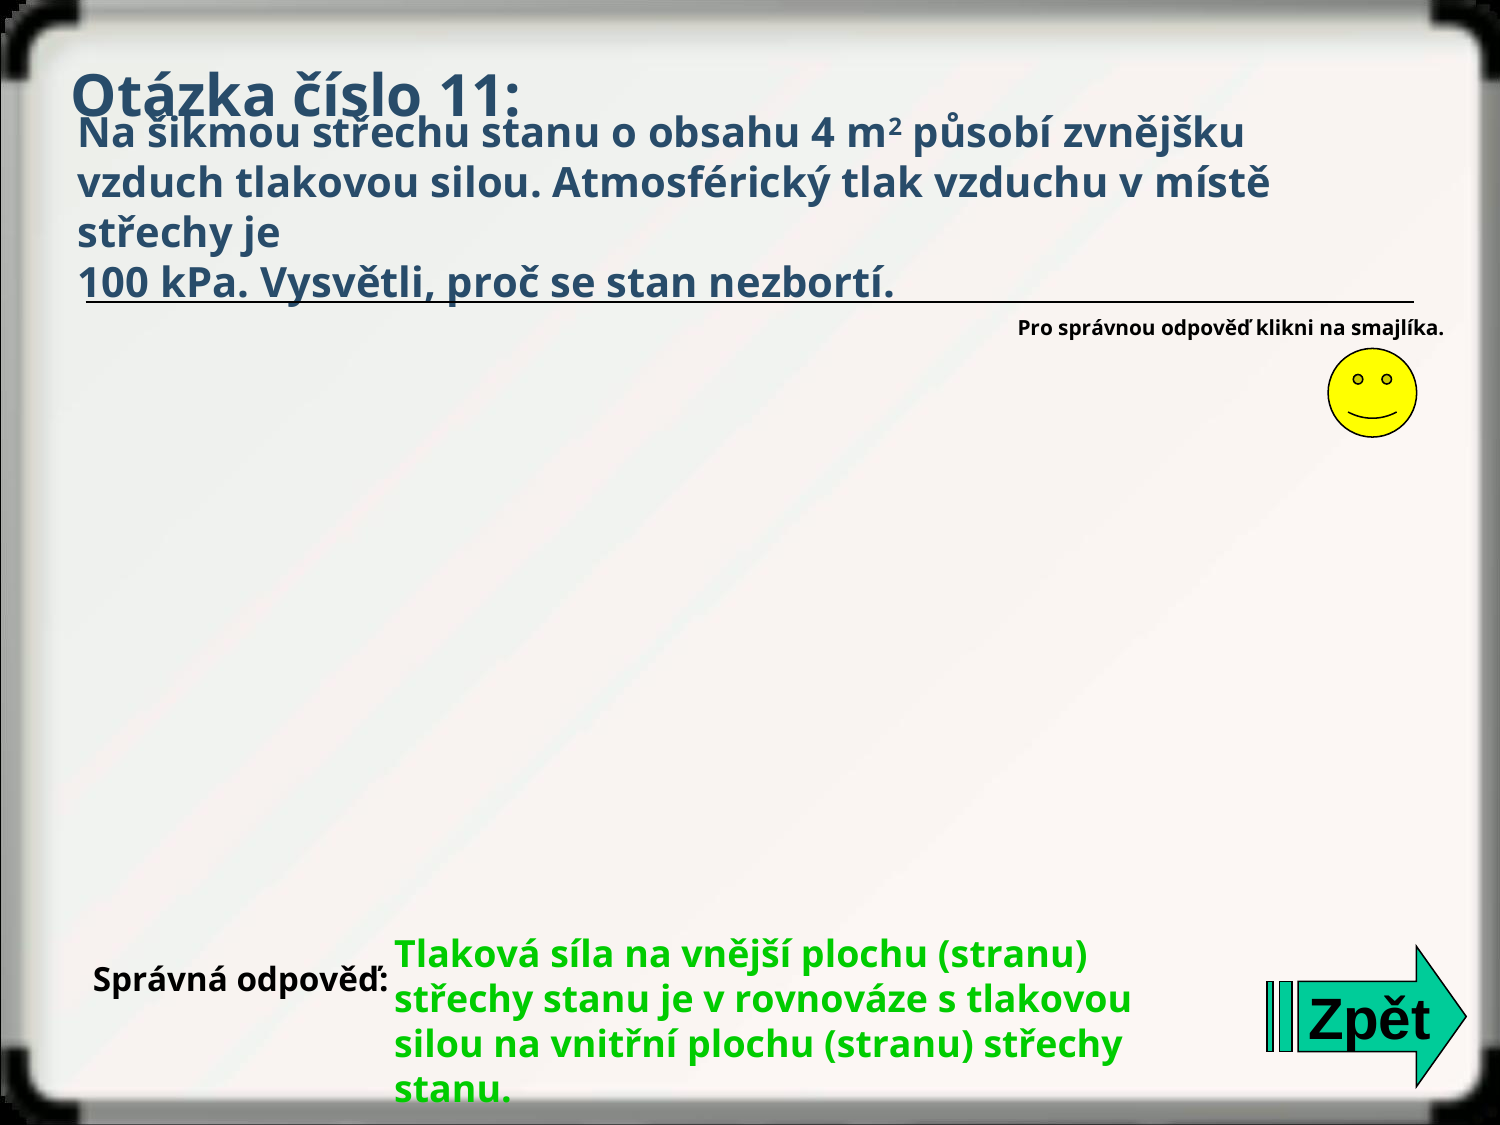

Otázka číslo 11:
Na šikmou střechu stanu o obsahu 4 m2 působí zvnějšku vzduch tlakovou silou. Atmosférický tlak vzduchu v místě střechy je
100 kPa. Vysvětli, proč se stan nezbortí.
Pro správnou odpověď klikni na smajlíka.
Správná odpověď:
Zpět
Tlaková síla na vnější plochu (stranu) střechy stanu je v rovnováze s tlakovou silou na vnitřní plochu (stranu) střechy stanu.